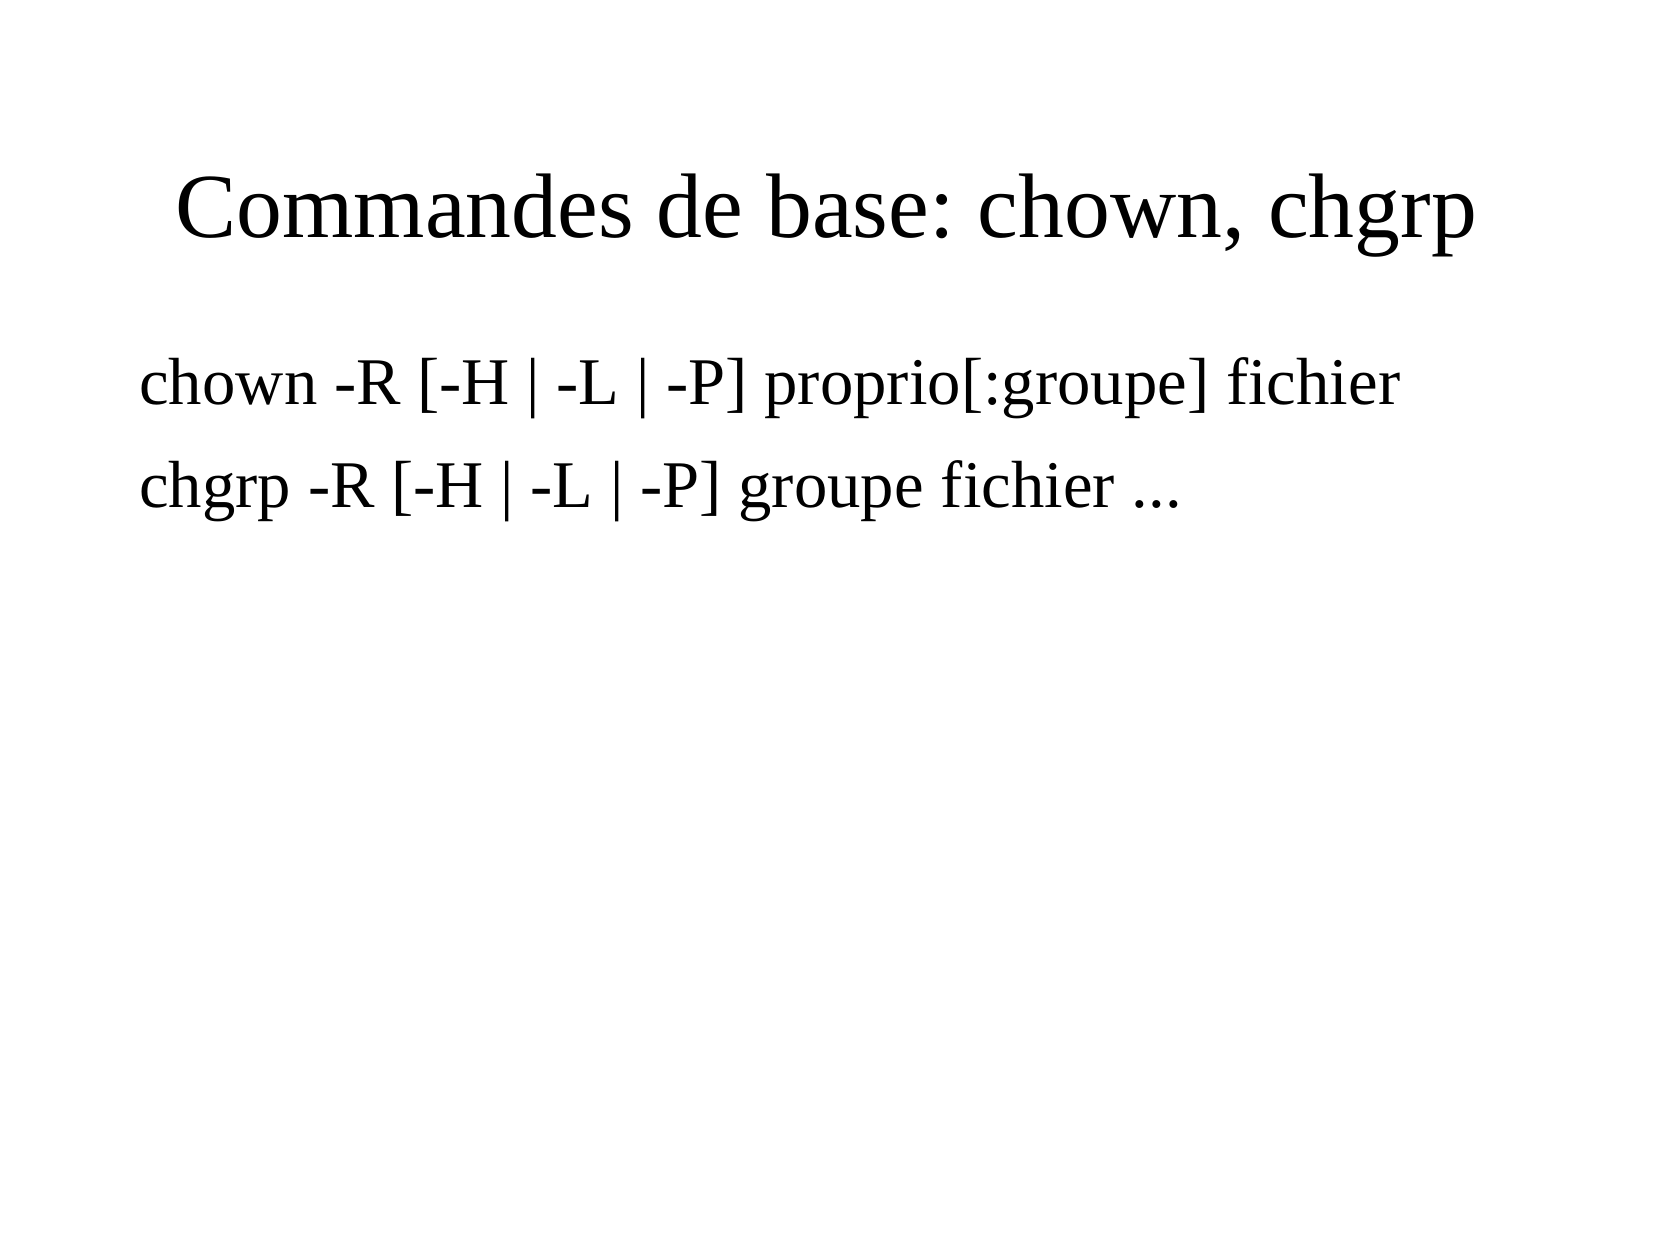

# Commandes de base: chown, chgrp
chown -R [-H | -L | -P] proprio[:groupe] fichier
chgrp -R [-H | -L | -P] groupe fichier ...